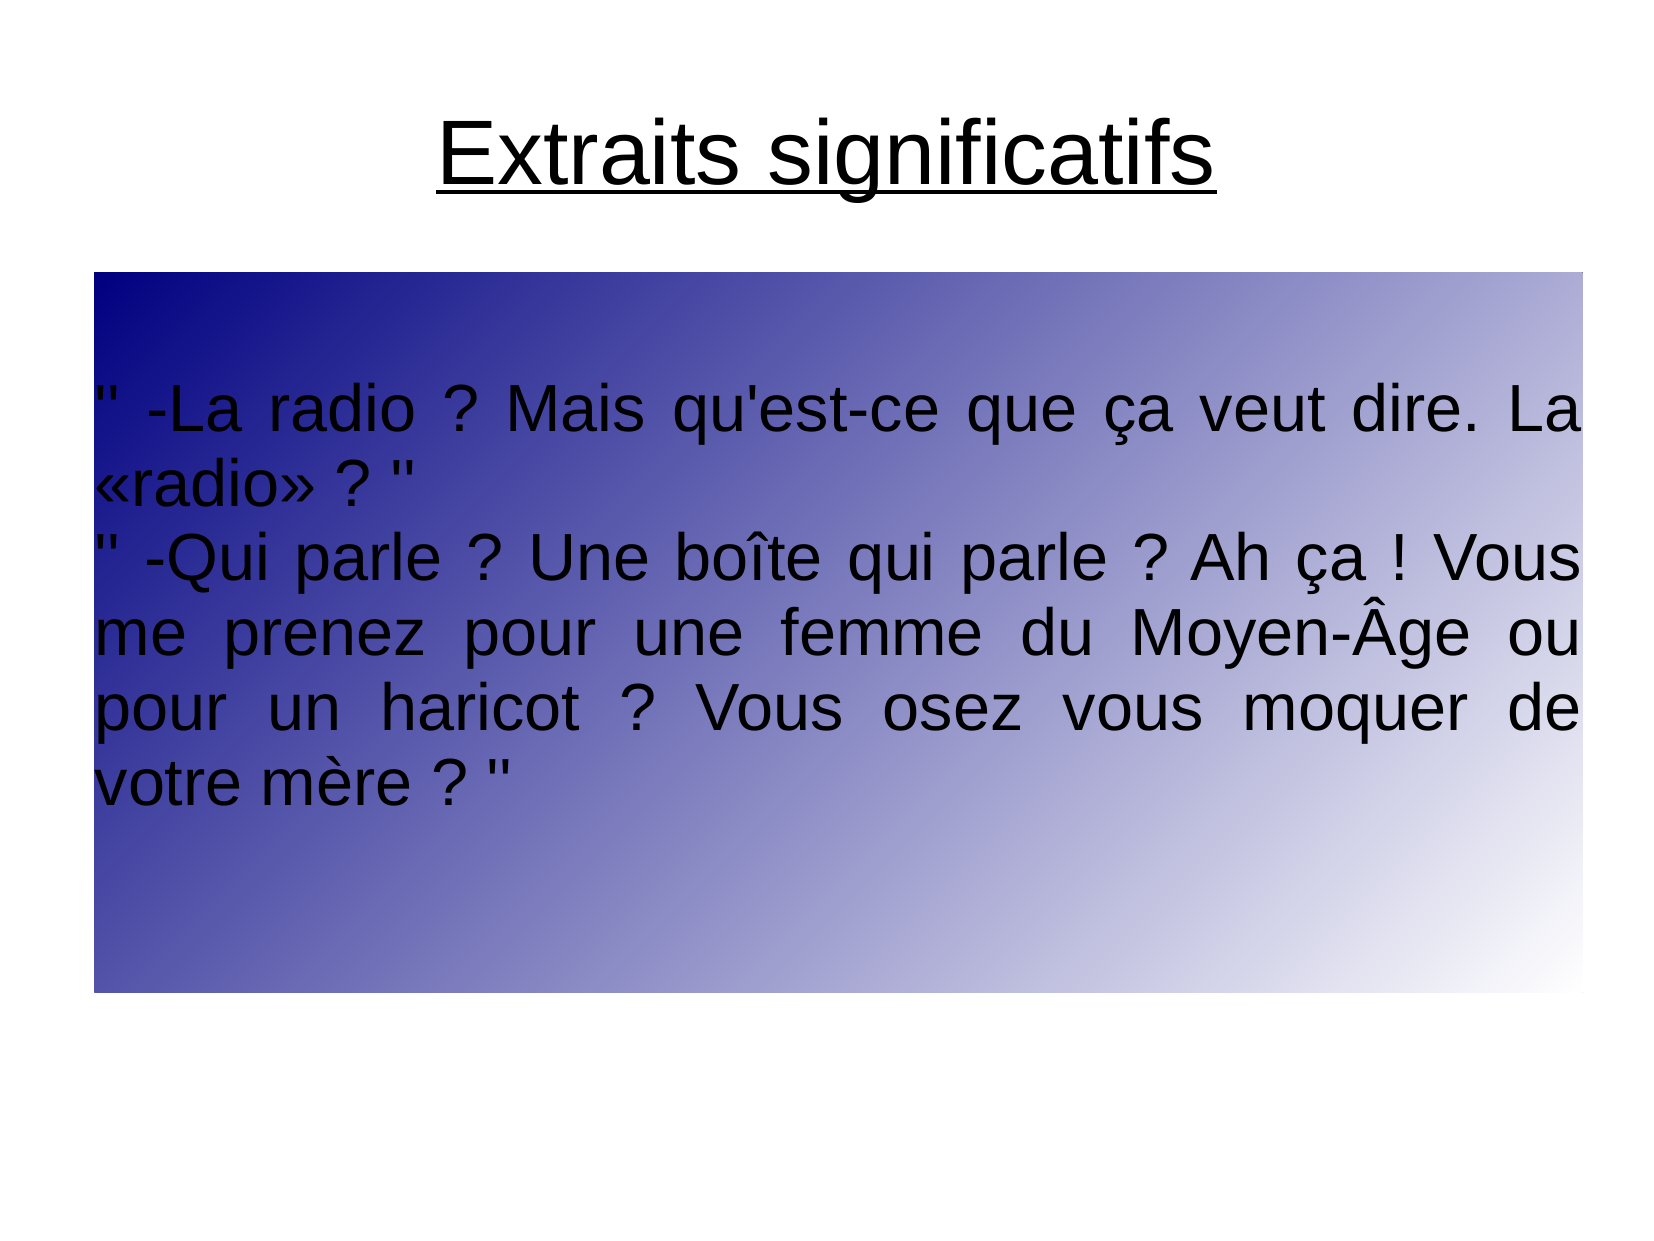

Extraits significatifs
# '' -La radio ? Mais qu'est-ce que ça veut dire. La «radio» ? ''
'' -Qui parle ? Une boîte qui parle ? Ah ça ! Vous me prenez pour une femme du Moyen-Âge ou pour un haricot ? Vous osez vous moquer de votre mère ? ''